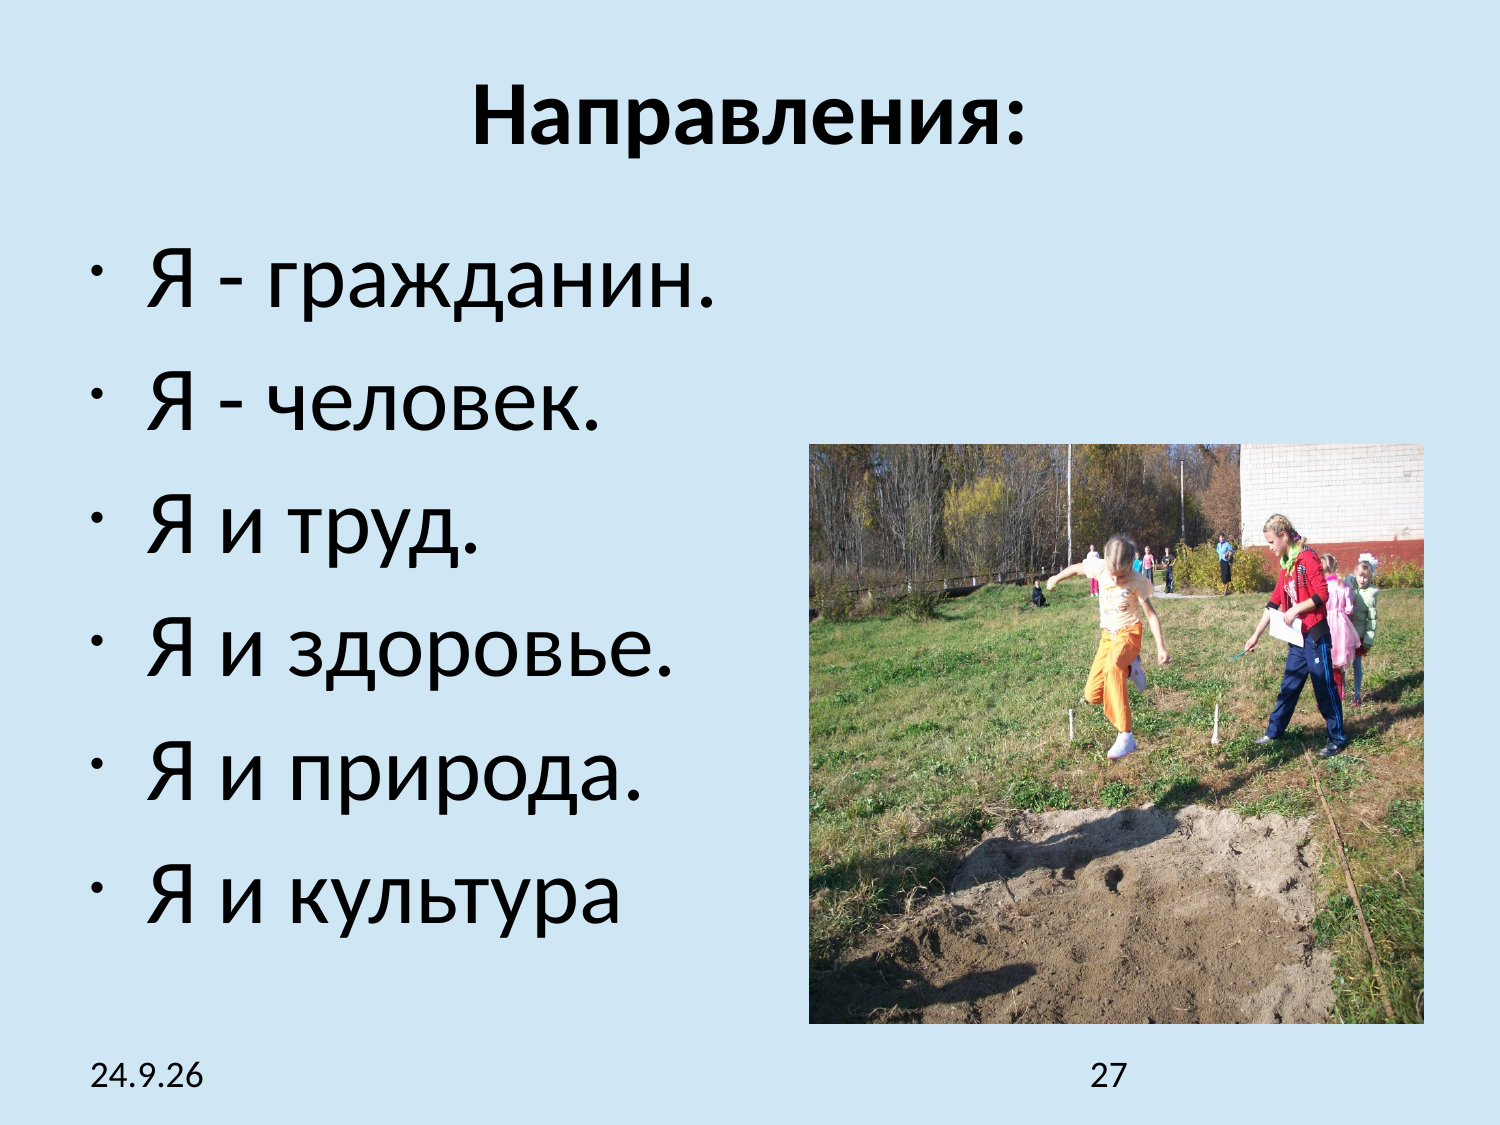

# Направления:
Я - гражданин.
Я - человек.
Я и труд.
Я и здоровье.
Я и природа.
Я и культура